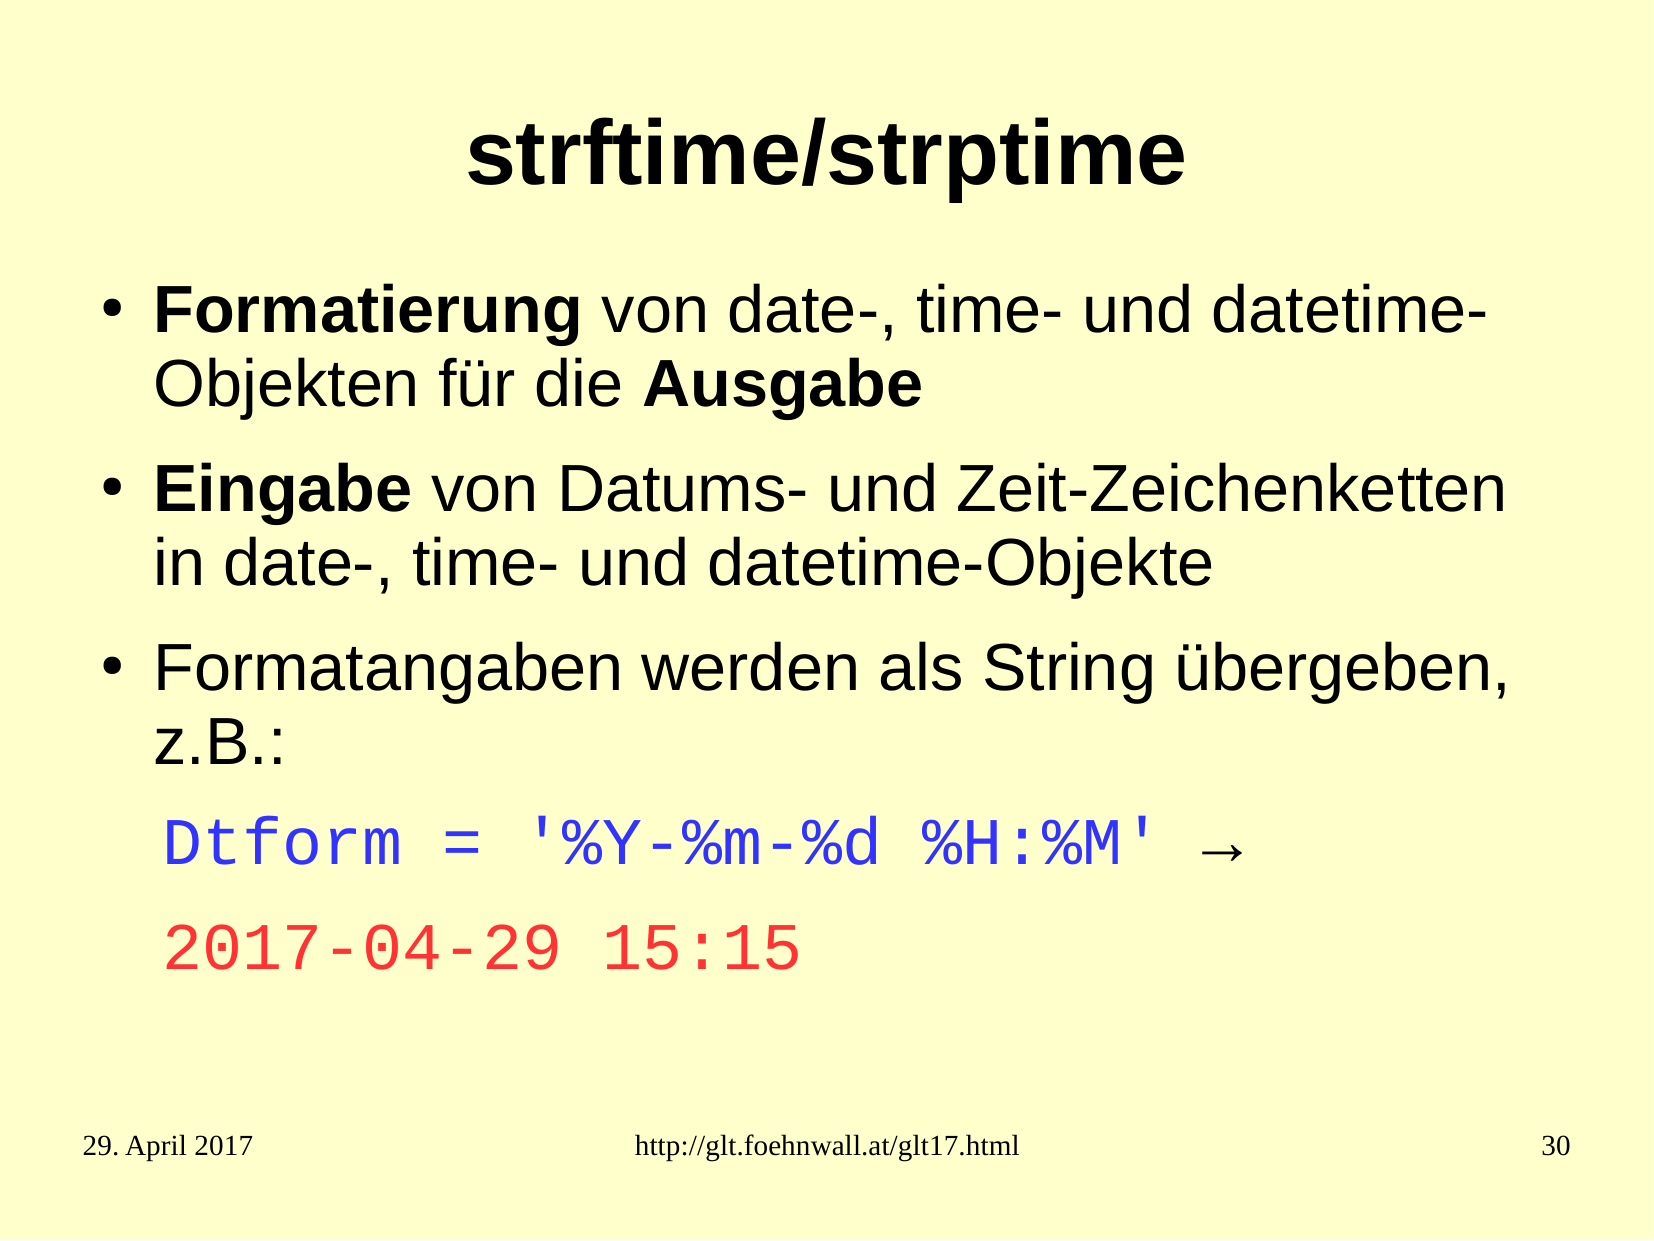

# strftime/strptime
Formatierung von date-, time- und datetime-Objekten für die Ausgabe
Eingabe von Datums- und Zeit-Zeichenketten in date-, time- und datetime-Objekte
Formatangaben werden als String übergeben, z.B.:
 Dtform = '%Y-%m-%d %H:%M' →
 2017-04-29 15:15
29. April 2017
http://glt.foehnwall.at/glt17.html
30